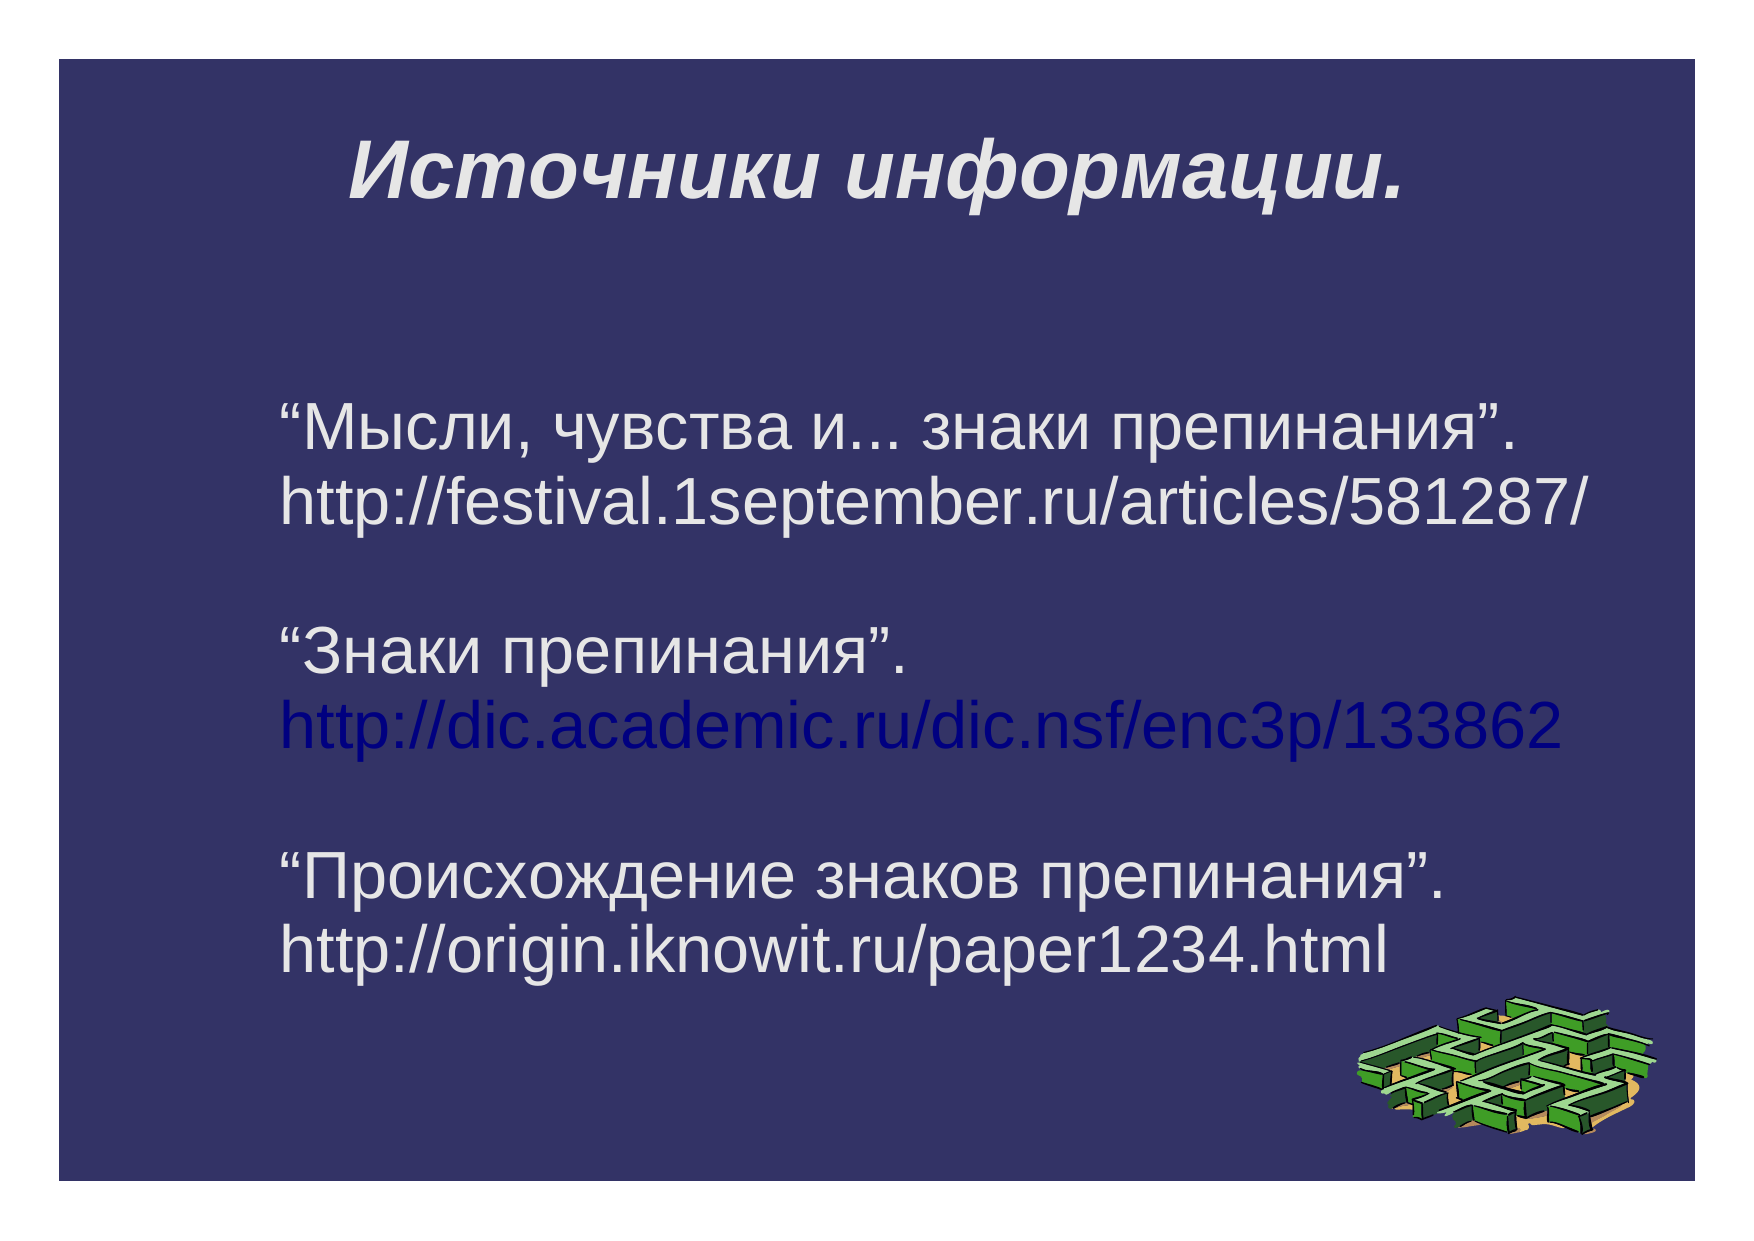

# Источники информации.
“Мысли, чувства и... знаки препинания”.
http://festival.1september.ru/articles/581287/
“Знаки препинания”.
http://dic.academic.ru/dic.nsf/enc3p/133862
“Происхождение знаков препинания”.
http://origin.iknowit.ru/paper1234.html